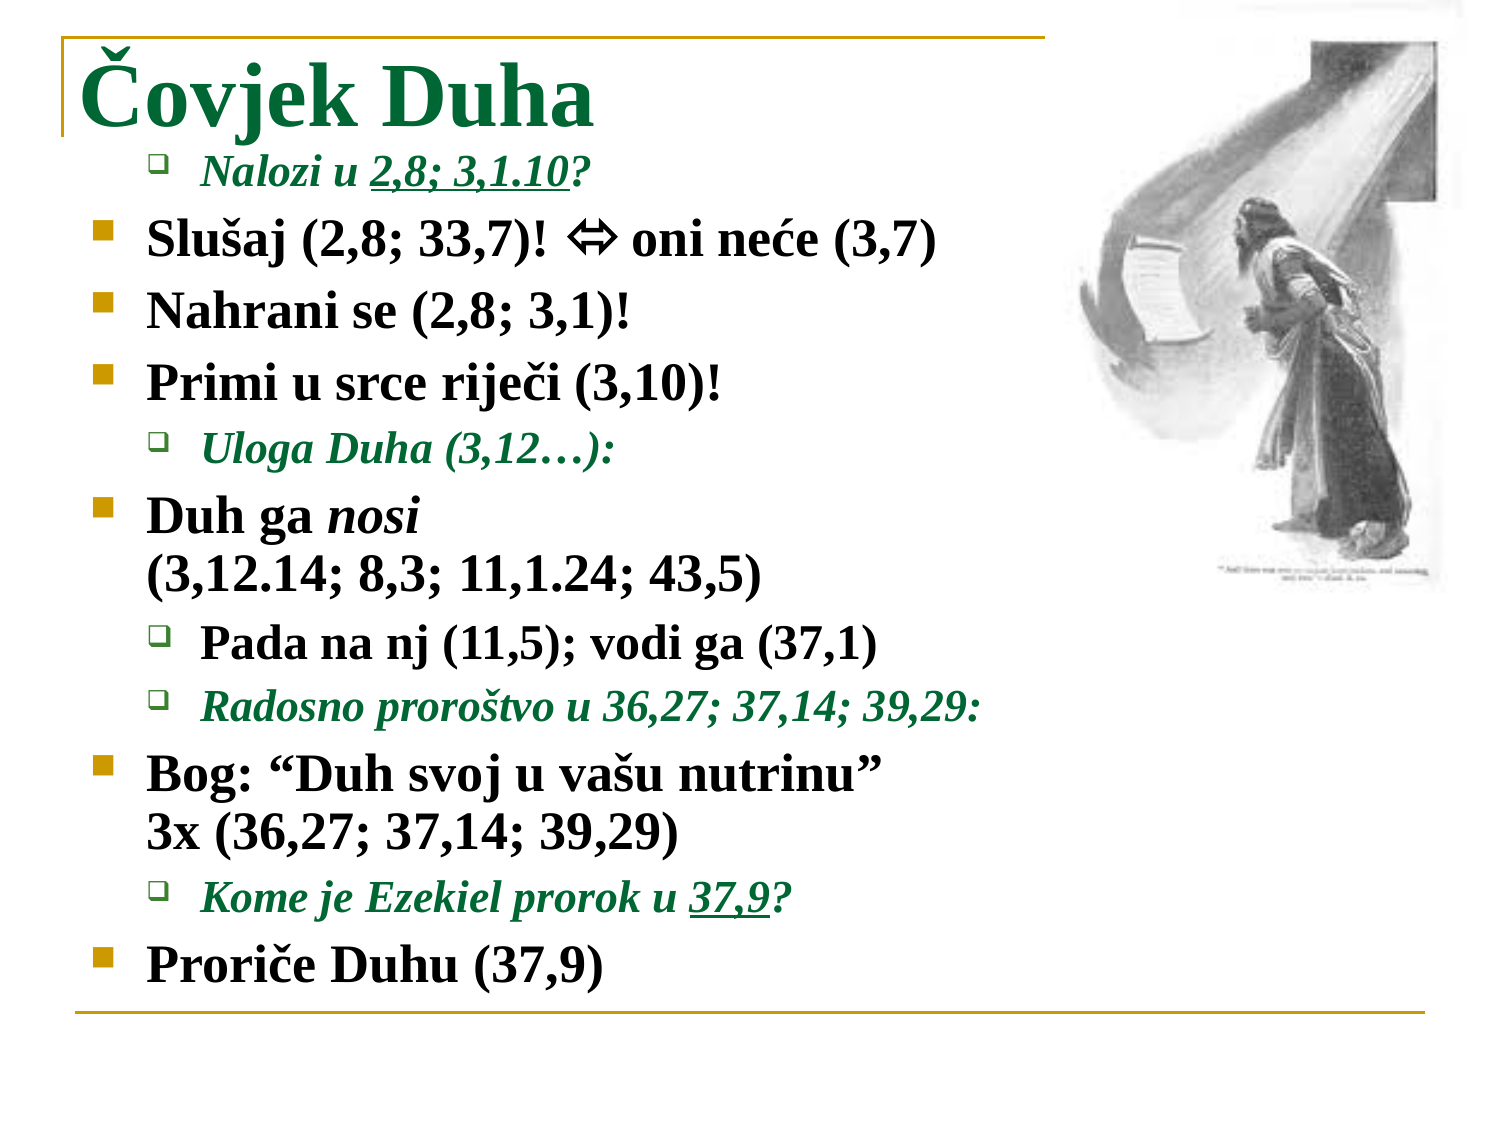

# Čovjek Duha
Nalozi u 2,8; 3,1.10?
Slušaj (2,8; 33,7)!  oni neće (3,7)
Nahrani se (2,8; 3,1)!
Primi u srce riječi (3,10)!
Uloga Duha (3,12…):
Duh ga nosi
(3,12.14; 8,3; 11,1.24; 43,5)
Pada na nj (11,5); vodi ga (37,1)
Radosno proroštvo u 36,27; 37,14; 39,29:
Bog: “Duh svoj u vašu nutrinu”
3x (36,27; 37,14; 39,29)
Kome je Ezekiel prorok u 37,9?
Proriče Duhu (37,9)